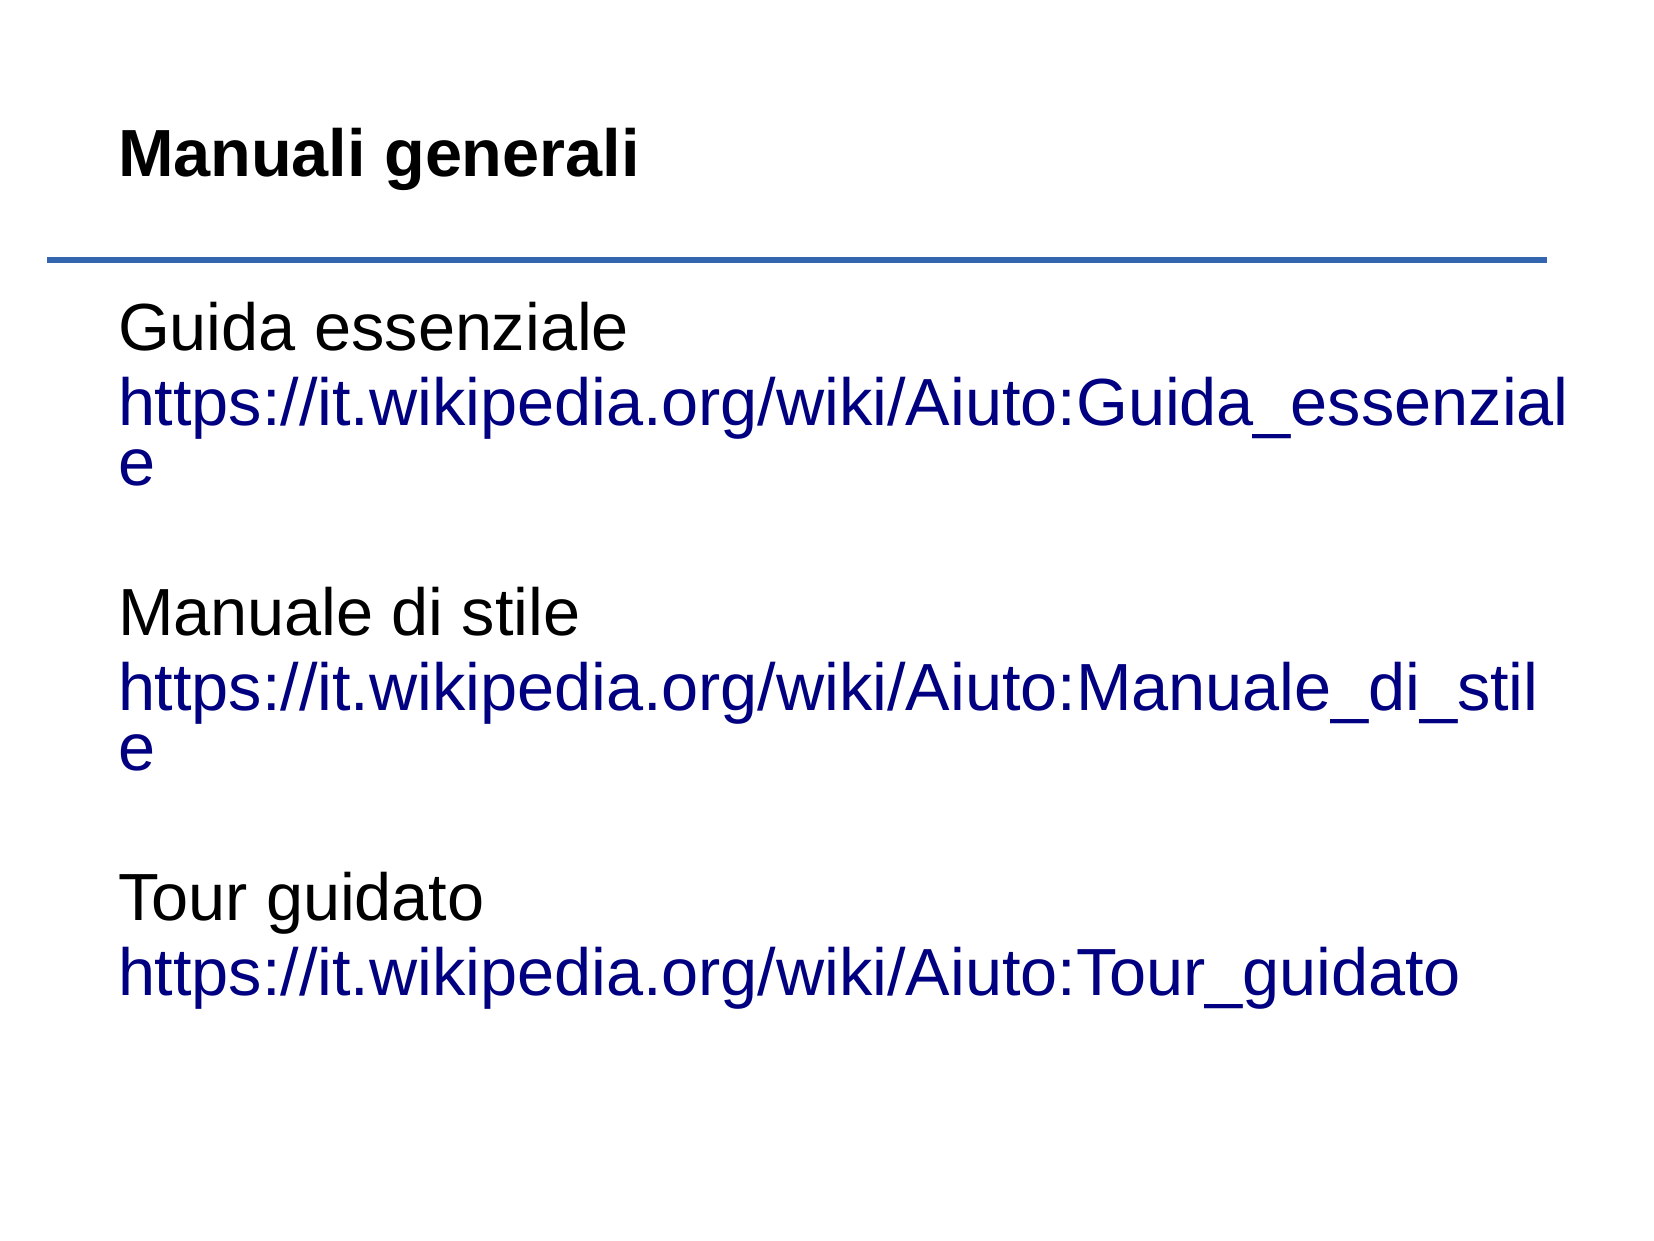

# Manuali generali
Guida essenziale
https://it.wikipedia.org/wiki/Aiuto:Guida_essenziale
Manuale di stile
https://it.wikipedia.org/wiki/Aiuto:Manuale_di_stile
Tour guidato
https://it.wikipedia.org/wiki/Aiuto:Tour_guidato